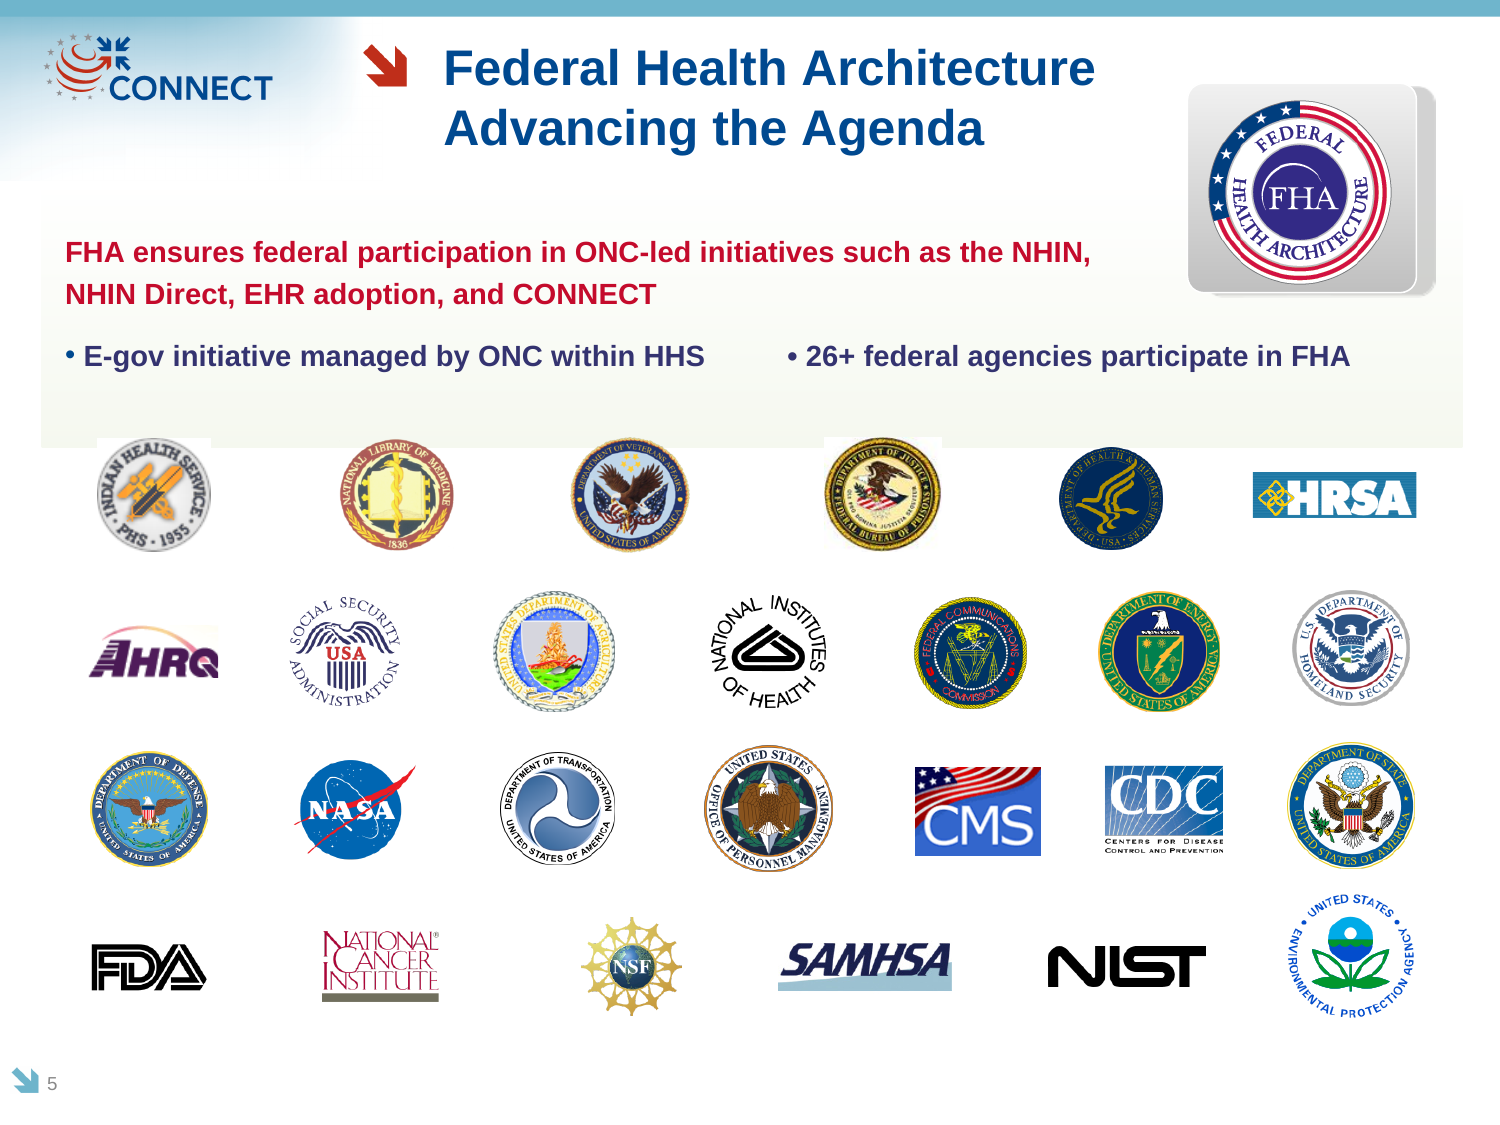

# Federal Health Architecture Advancing the Agenda
c
FHA ensures federal participation in ONC-led initiatives such as the NHIN,
NHIN Direct, EHR adoption, and CONNECT
 E-gov initiative managed by ONC within HHS • 26+ federal agencies participate in FHA